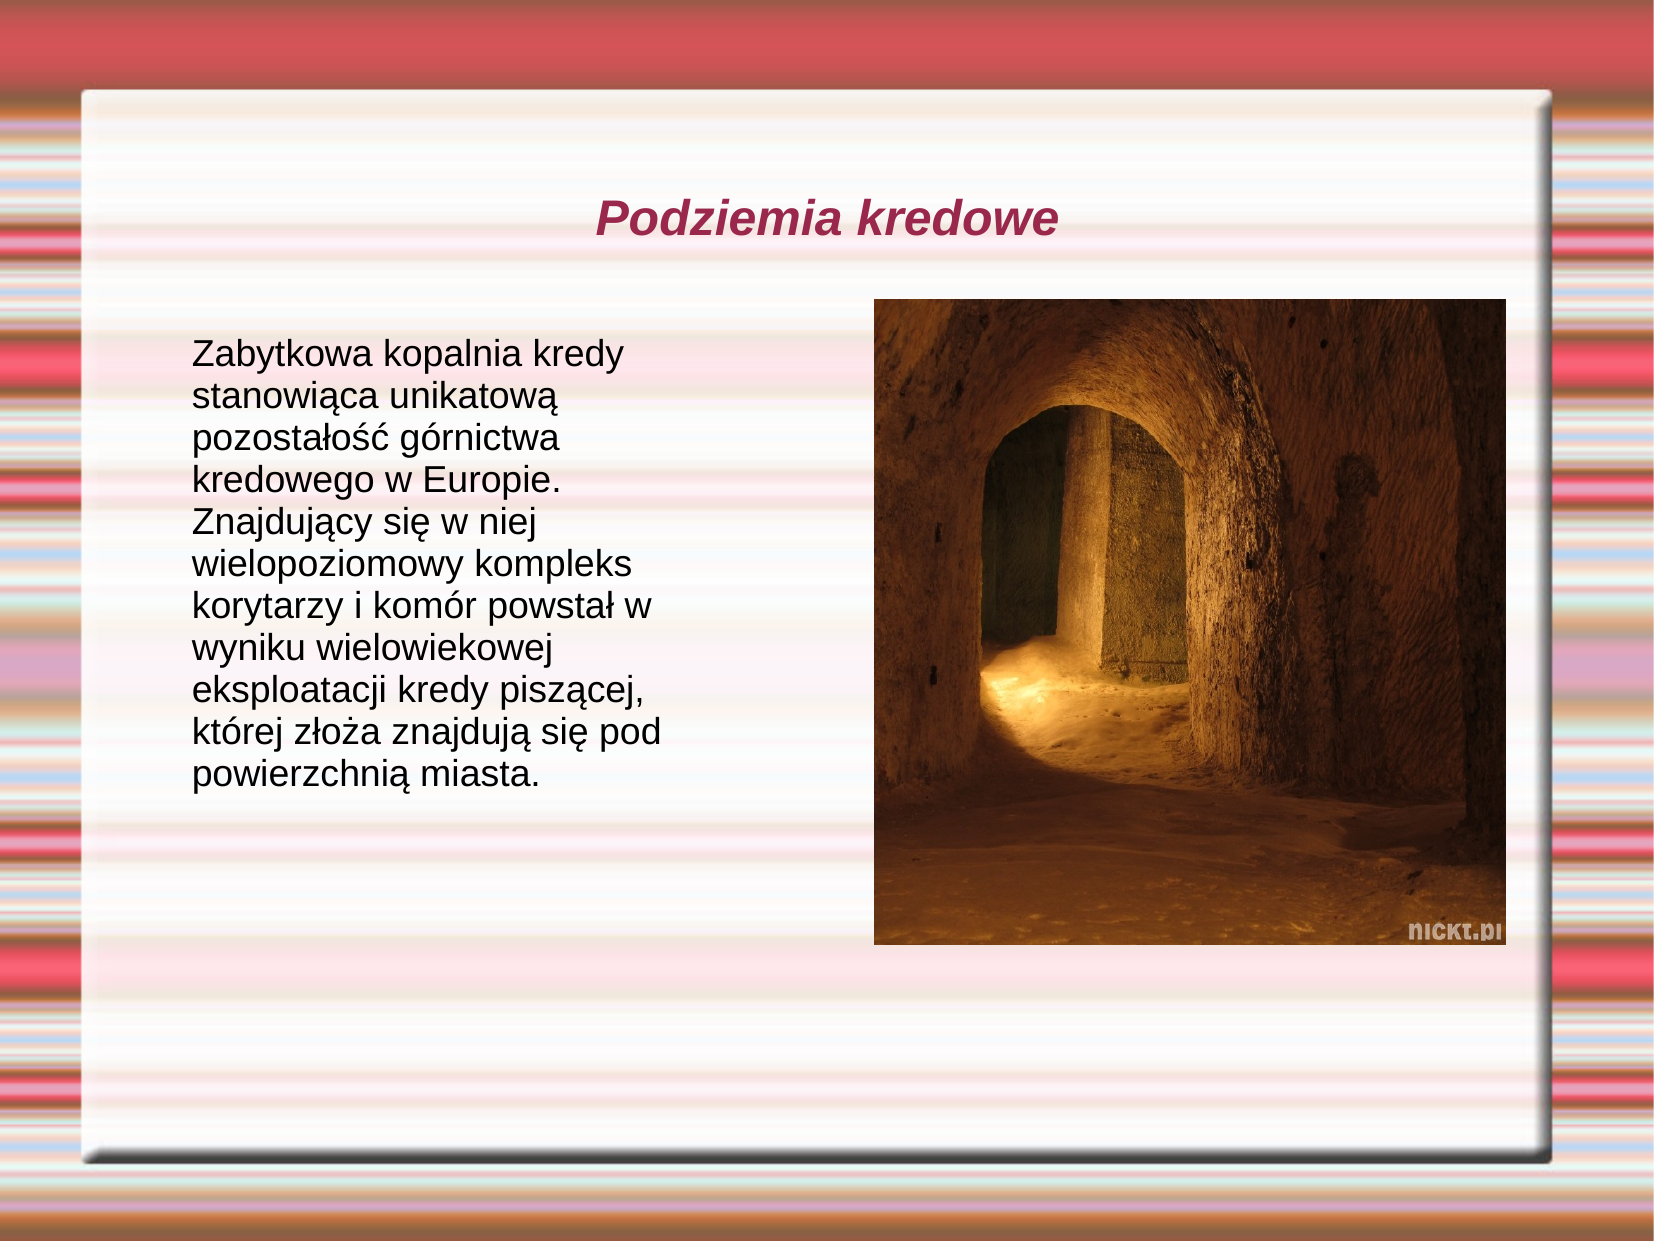

# Podziemia kredowe
Zabytkowa kopalnia kredy stanowiąca unikatową pozostałość górnictwa kredowego w Europie. Znajdujący się w niej wielopoziomowy kompleks korytarzy i komór powstał w wyniku wielowiekowej eksploatacji kredy piszącej, której złoża znajdują się pod powierzchnią miasta.